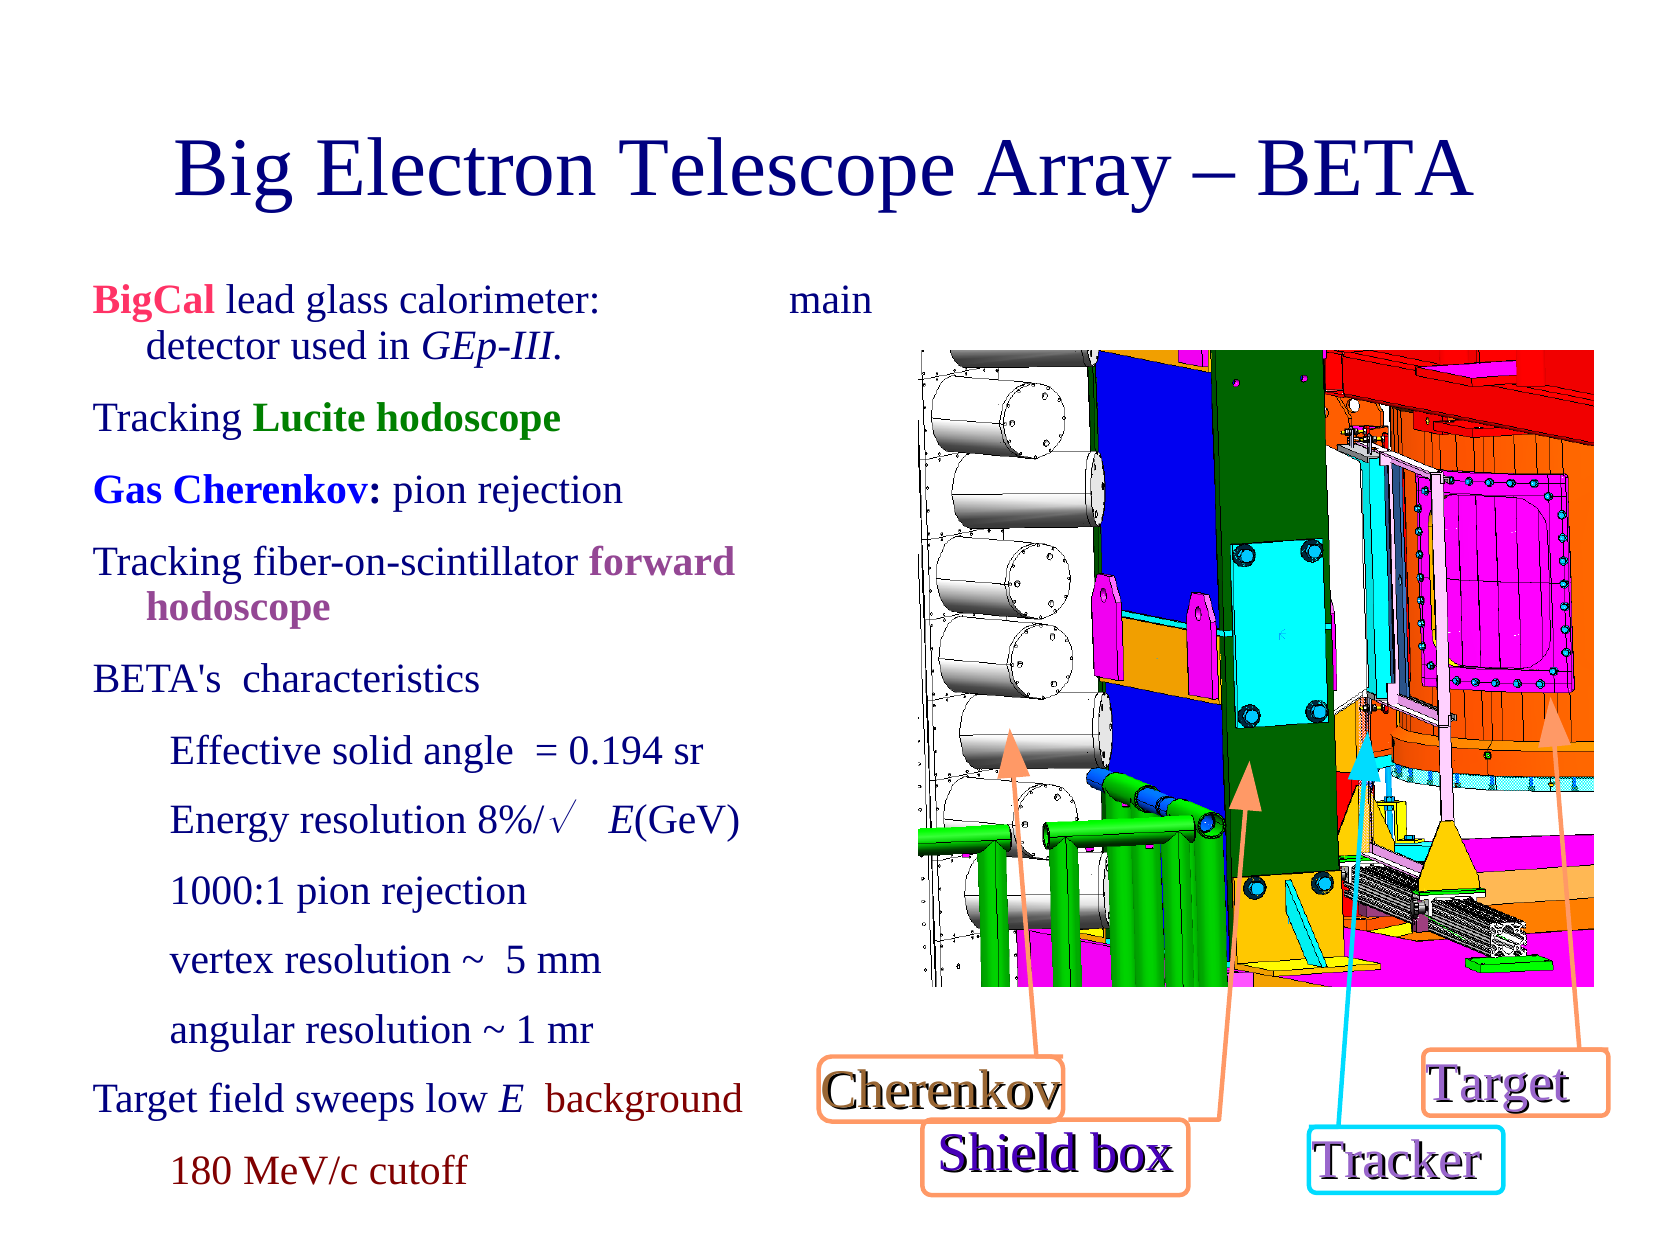

# Big Electron Telescope Array – BETA
BigCal lead glass calorimeter: main detector used in GEp-III.
Tracking Lucite hodoscope
Gas Cherenkov: pion rejection
Tracking fiber-on-scintillator forward hodoscope
BETA's characteristics
Effective solid angle = 0.194 sr
Energy resolution 8%/E(GeV)
1000:1 pion rejection
vertex resolution ~ 5 mm
angular resolution ~ 1 mr
Target field sweeps low E background
180 MeV/c cutoff